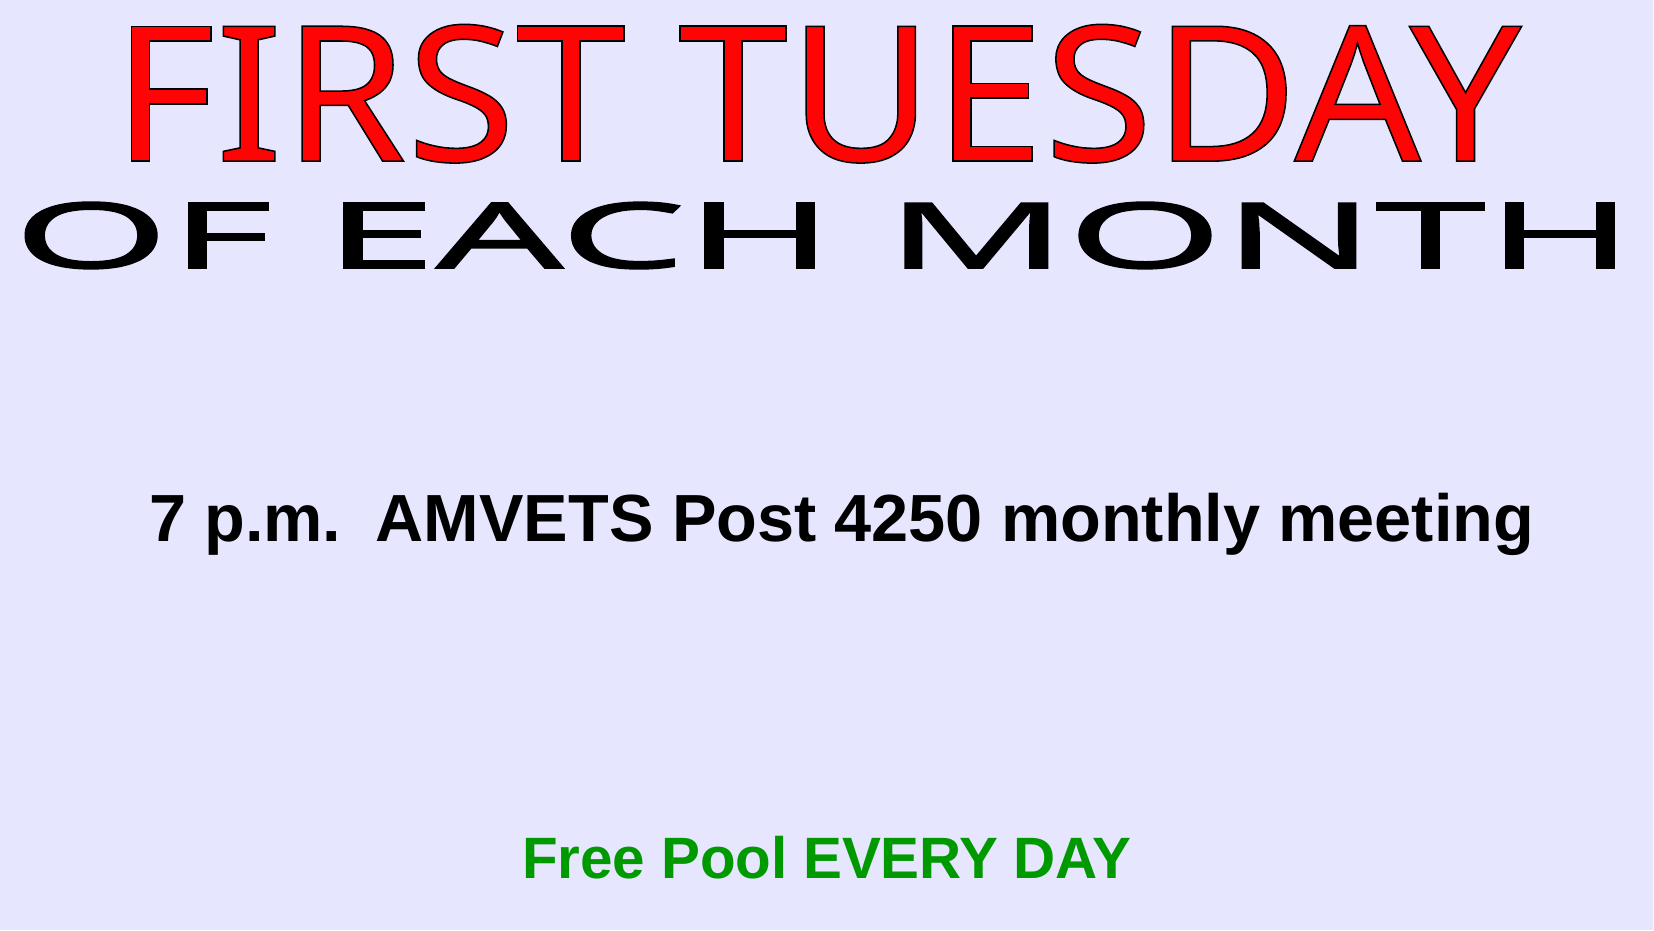

FIRST TUESDAY
OF EACH MONTH
7 p.m. AMVETS Post 4250 monthly meeting
Free Pool EVERY DAY